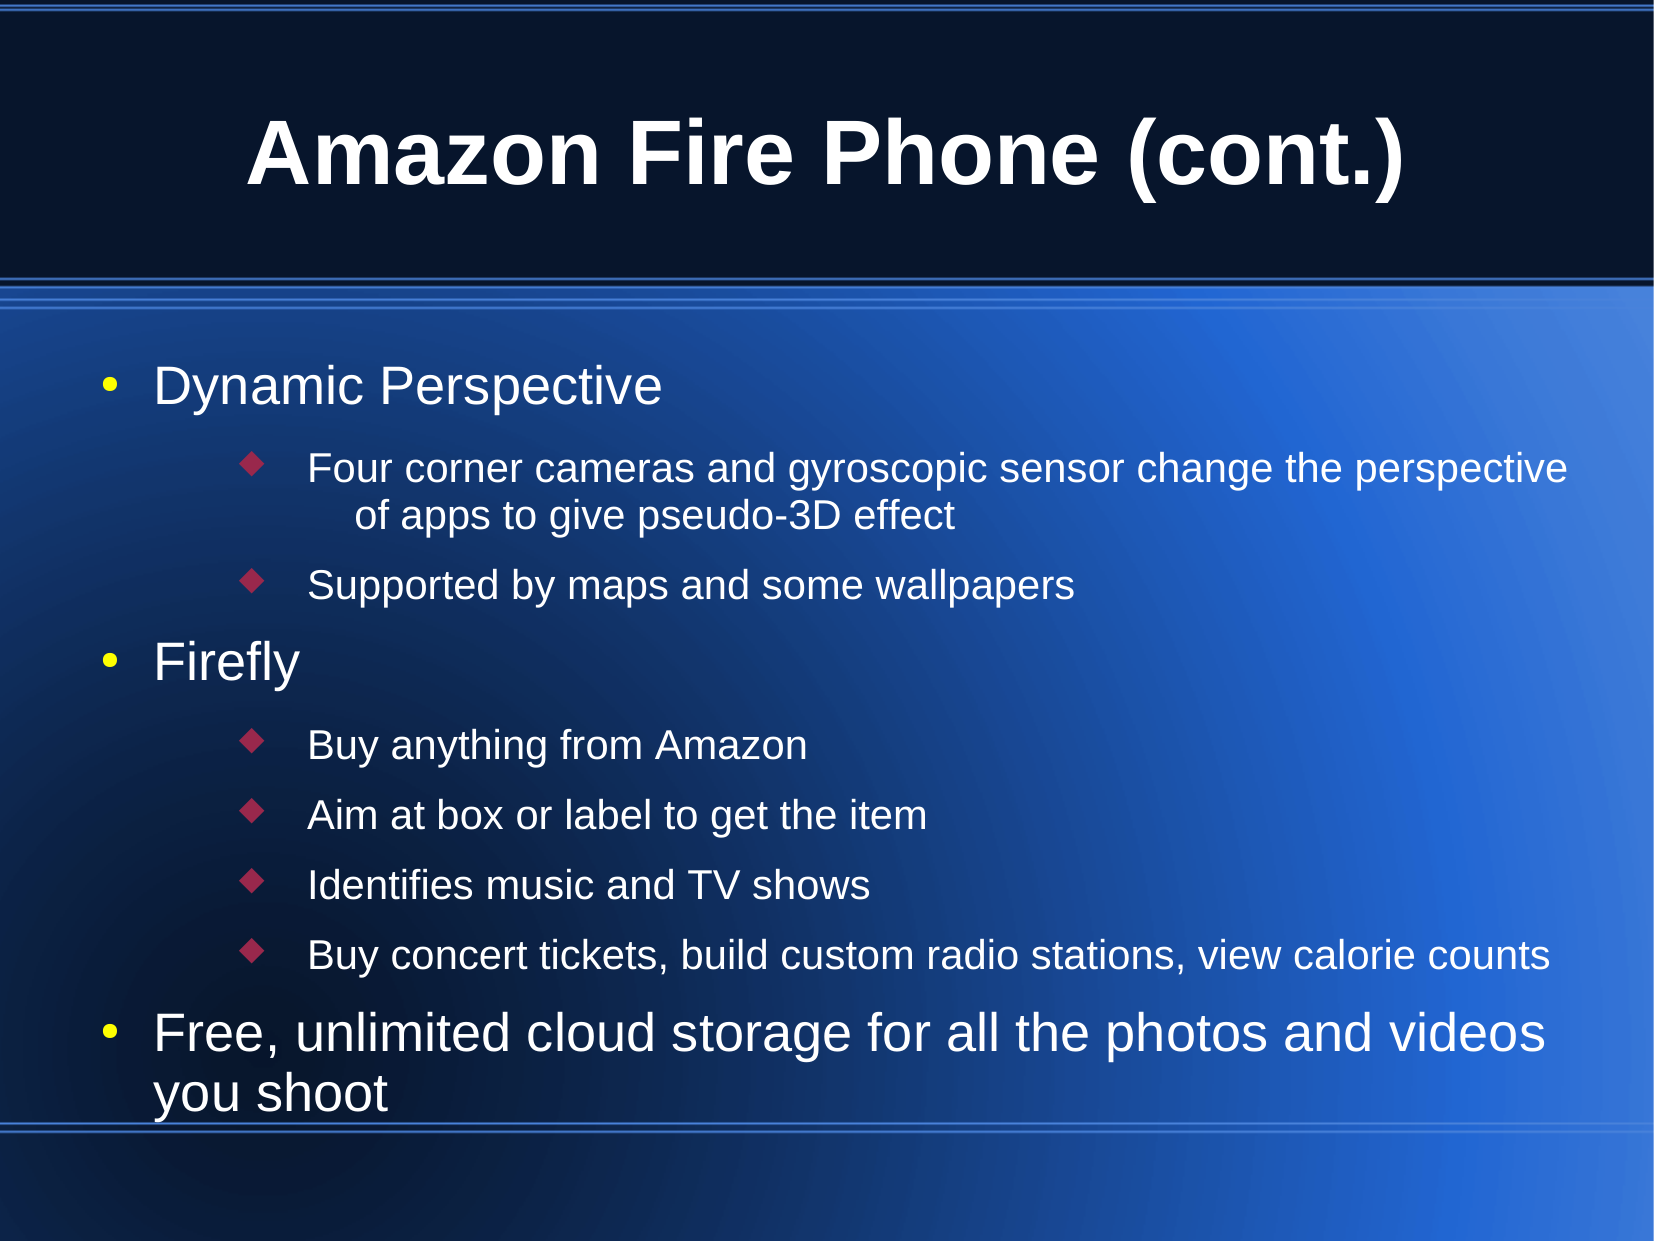

# Amazon Fire Phone (cont.)
Dynamic Perspective
Four corner cameras and gyroscopic sensor change the perspective of apps to give pseudo-3D effect
Supported by maps and some wallpapers
Firefly
Buy anything from Amazon
Aim at box or label to get the item
Identifies music and TV shows
Buy concert tickets, build custom radio stations, view calorie counts
Free, unlimited cloud storage for all the photos and videos you shoot